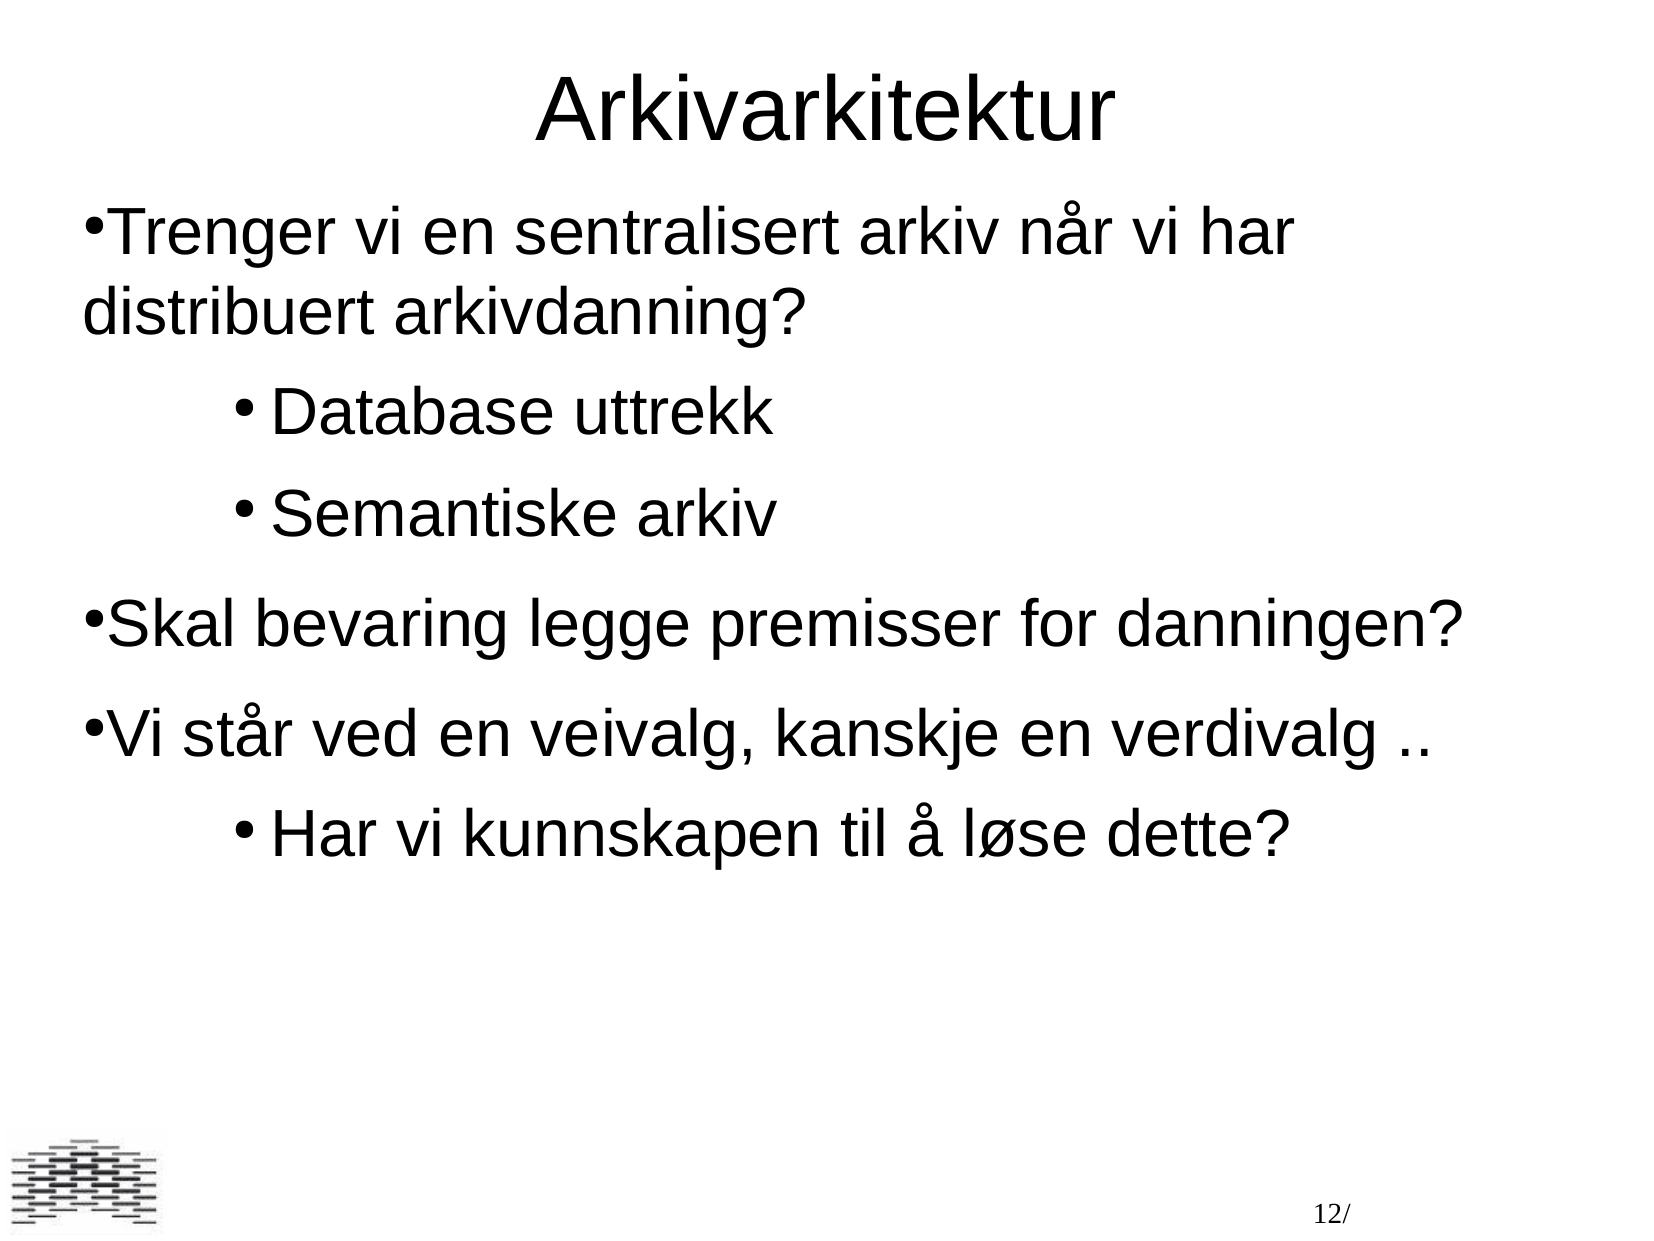

# Arkivarkitektur
Trenger vi en sentralisert arkiv når vi har distribuert arkivdanning?
Database uttrekk
Semantiske arkiv
Skal bevaring legge premisser for danningen?
Vi står ved en veivalg, kanskje en verdivalg ..
Har vi kunnskapen til å løse dette?